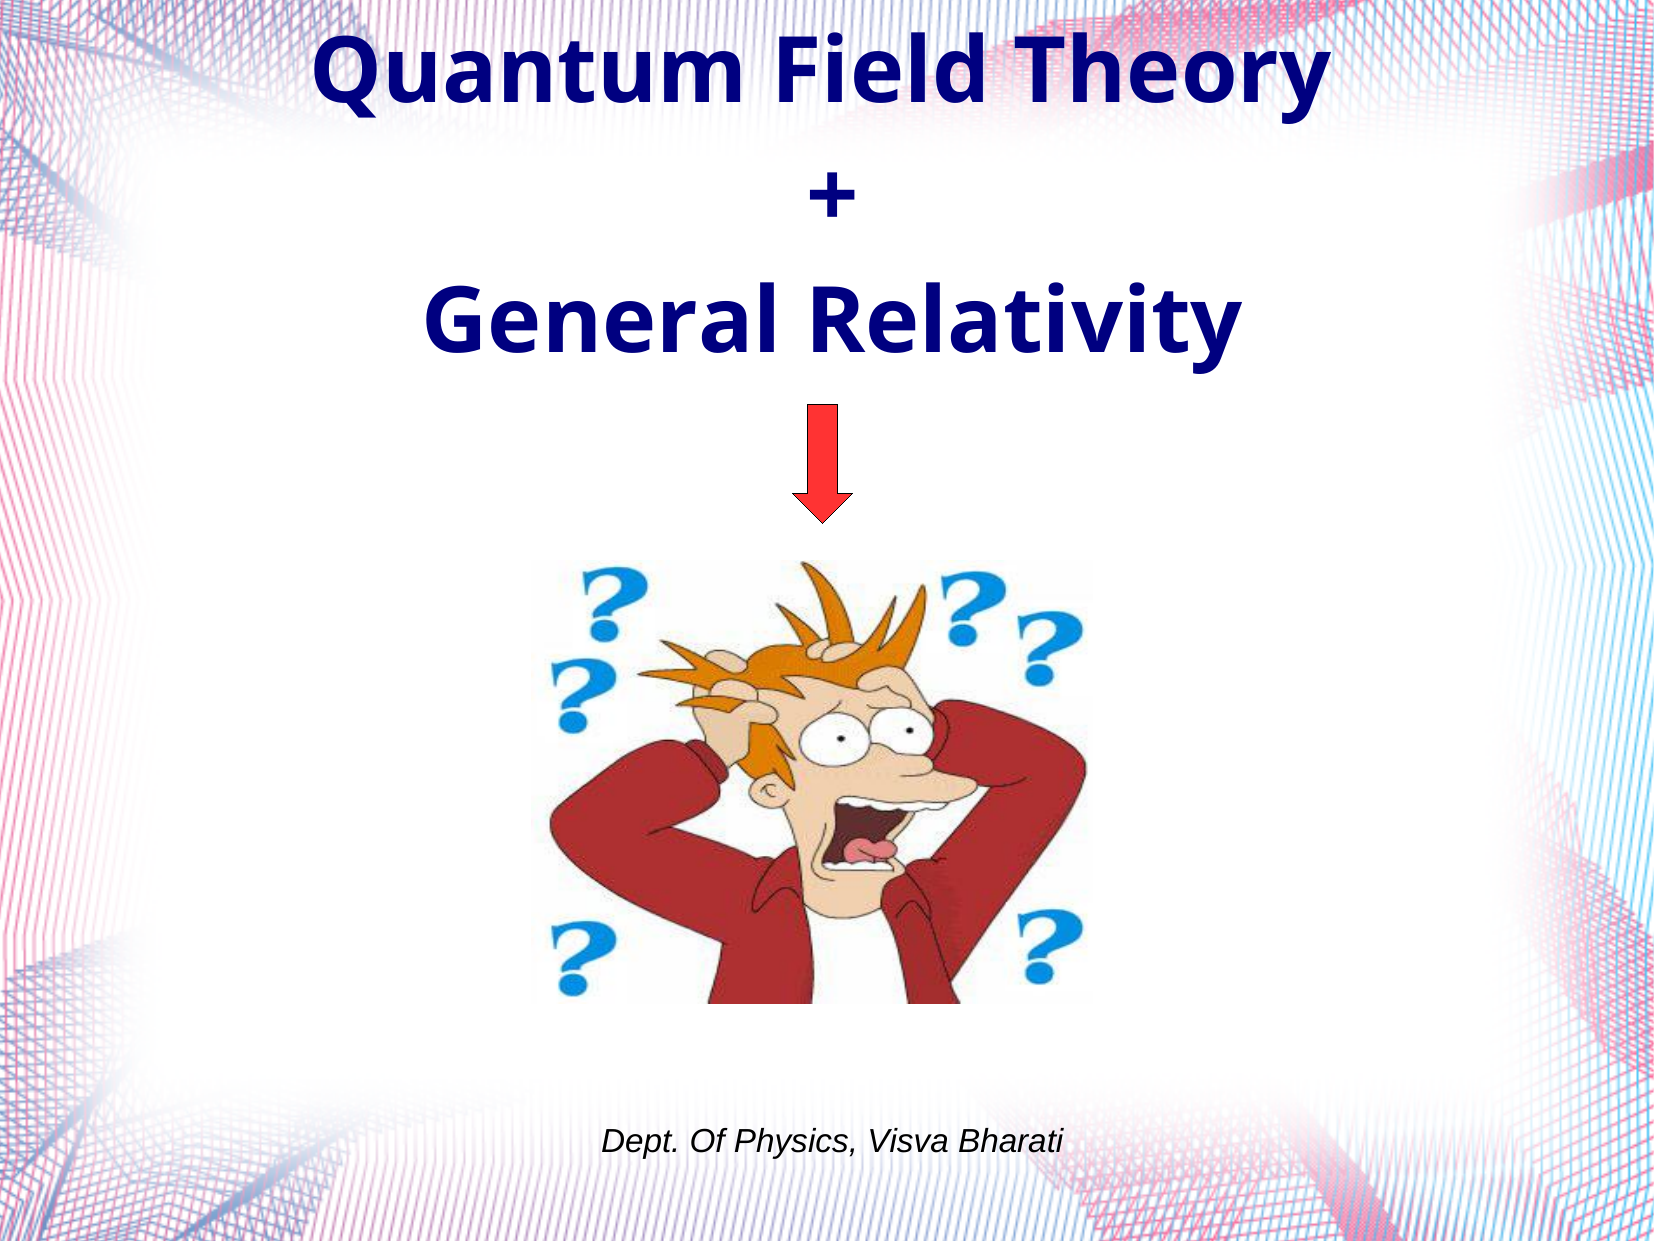

# Quantum Field Theory + General Relativity
Dept. Of Physics, Visva Bharati